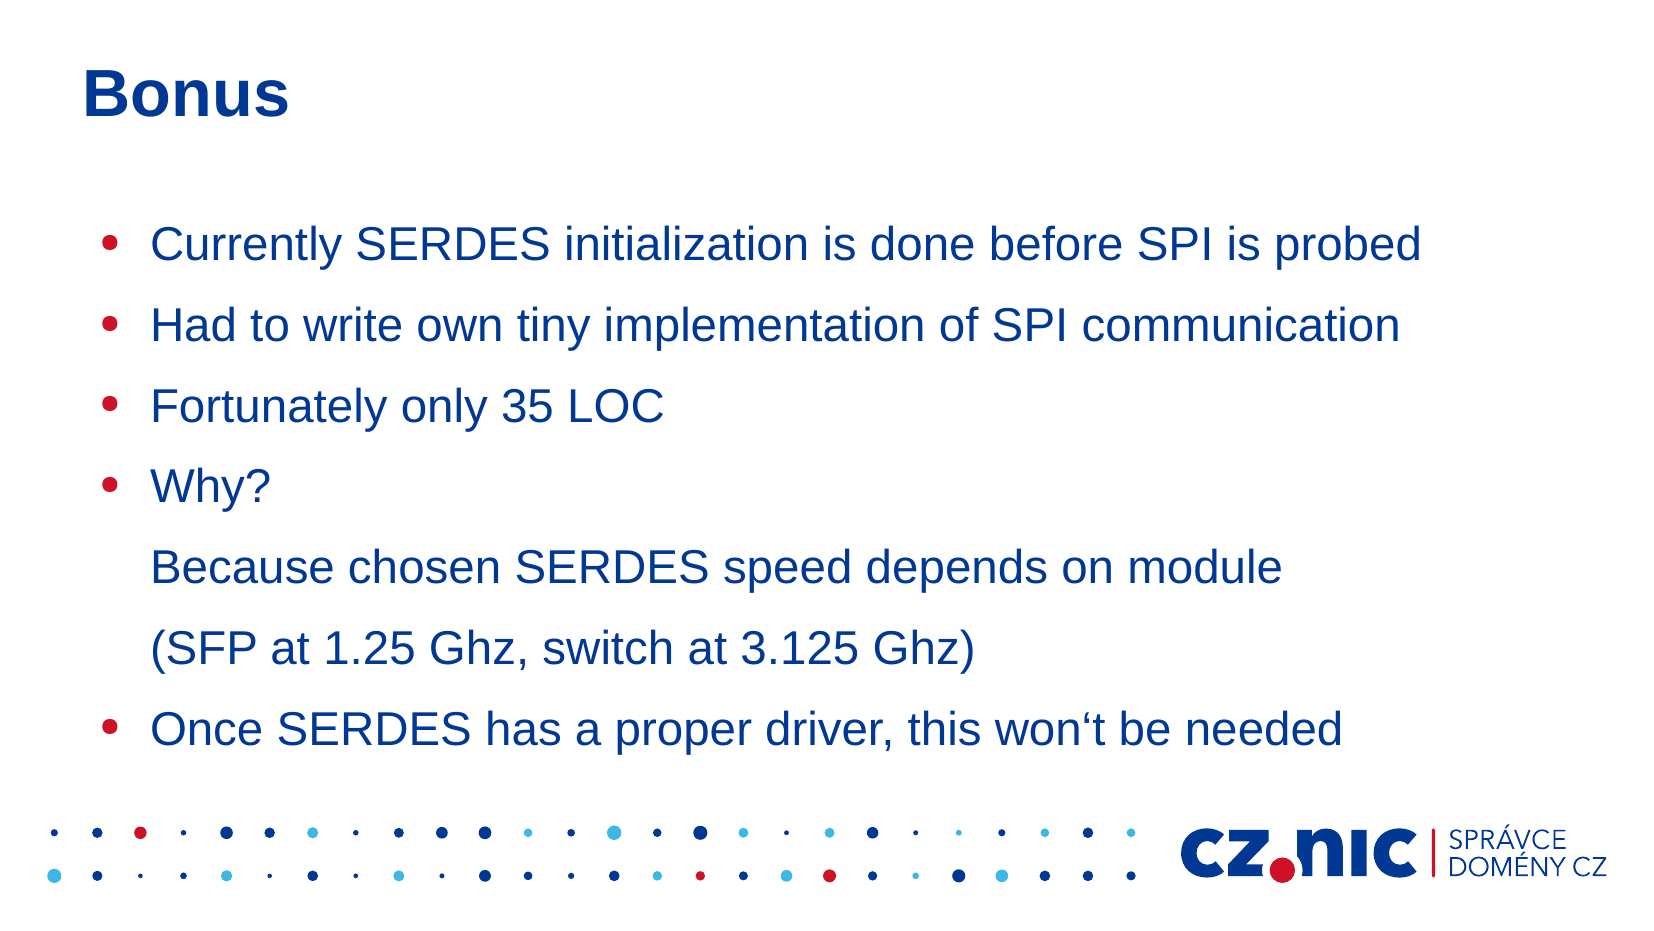

# Bonus
Currently SERDES initialization is done before SPI is probed
Had to write own tiny implementation of SPI communication
Fortunately only 35 LOC
Why?
Because chosen SERDES speed depends on module
(SFP at 1.25 Ghz, switch at 3.125 Ghz)
Once SERDES has a proper driver, this won‘t be needed